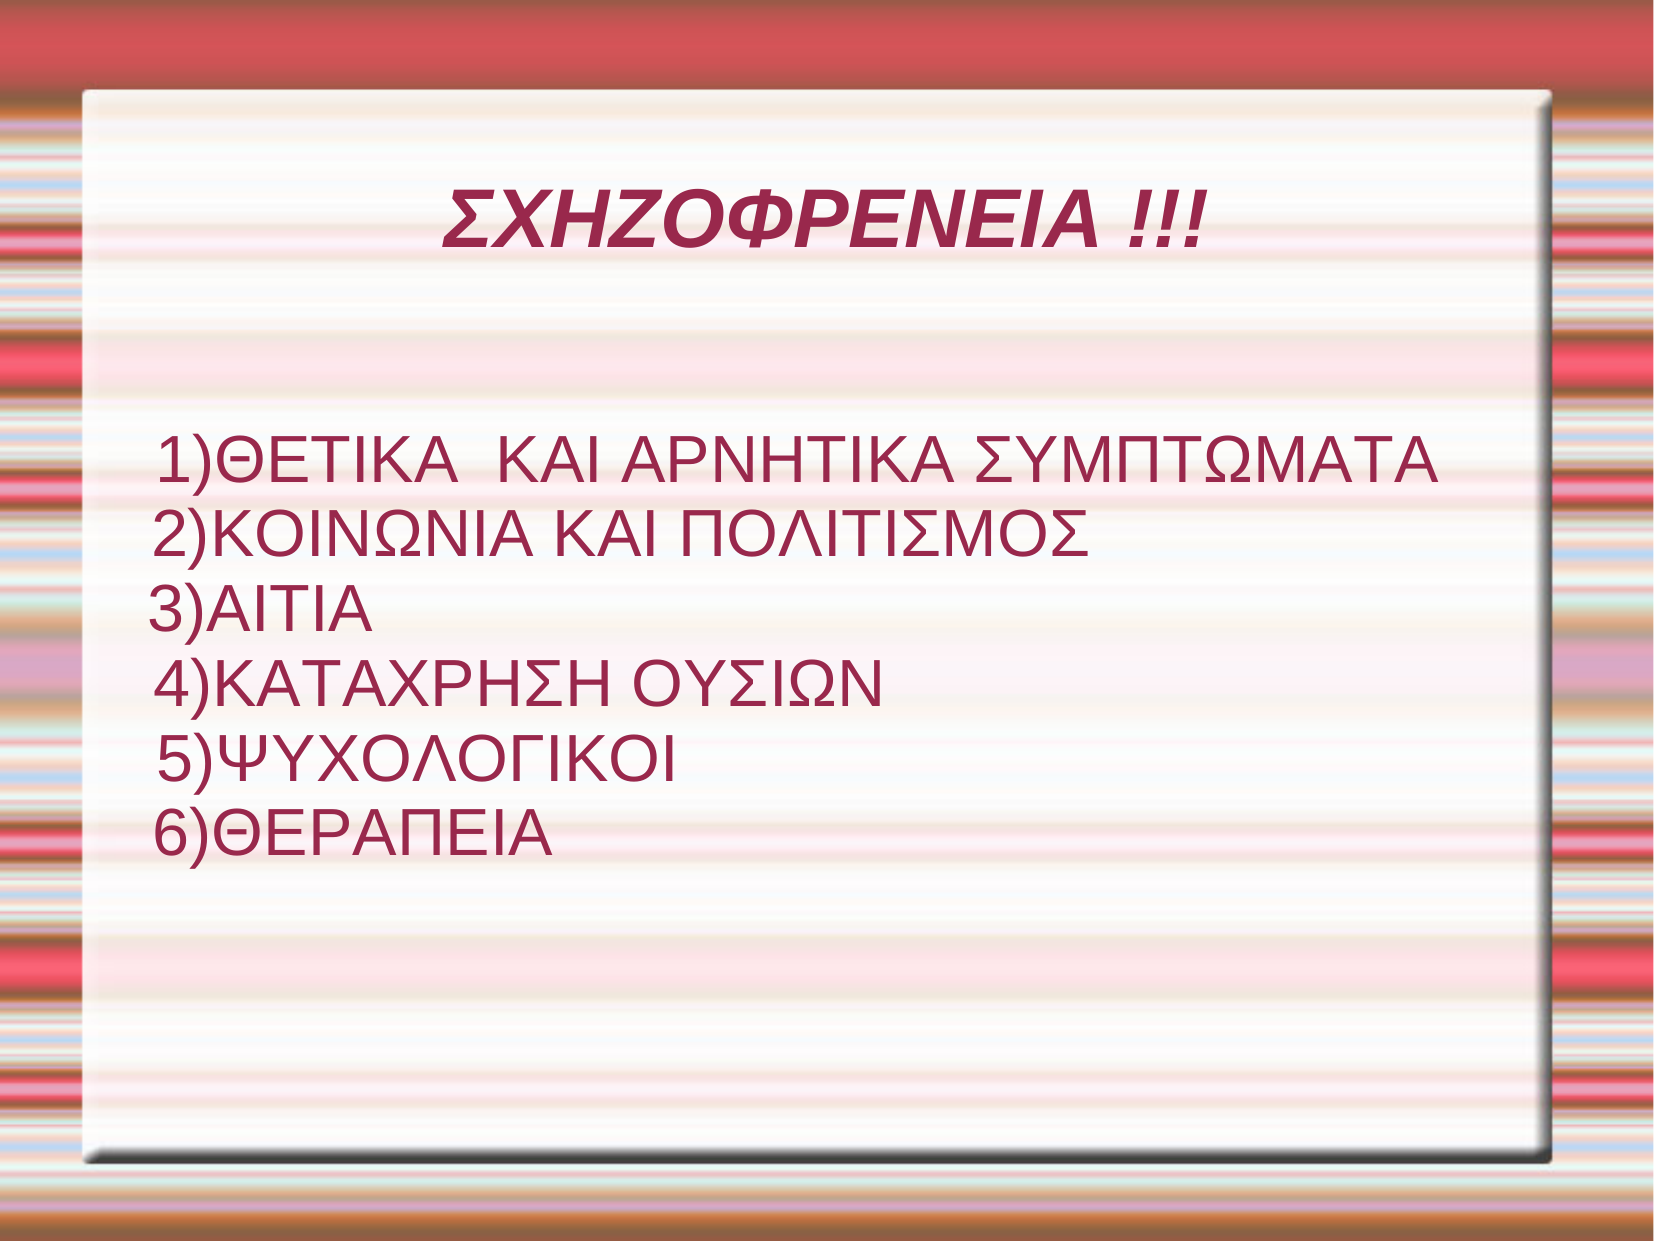

# ΣΧΗΖΟΦΡΕΝΕΙΑ !!!
1)ΘΕΤΙΚΑ ΚΑΙ ΑΡΝΗΤΙΚΑ ΣΥΜΠΤΩΜΑΤΑ 2)ΚΟΙΝΩΝΙΑ ΚΑΙ ΠΟΛΙΤΙΣΜΟΣ 3)ΑΙΤΙΑ
4)ΚΑΤΑΧΡΗΣΗ ΟΥΣΙΩΝ 5)ΨΥΧΟΛΟΓΙΚΟΙ 6)ΘΕΡΑΠΕΙΑ